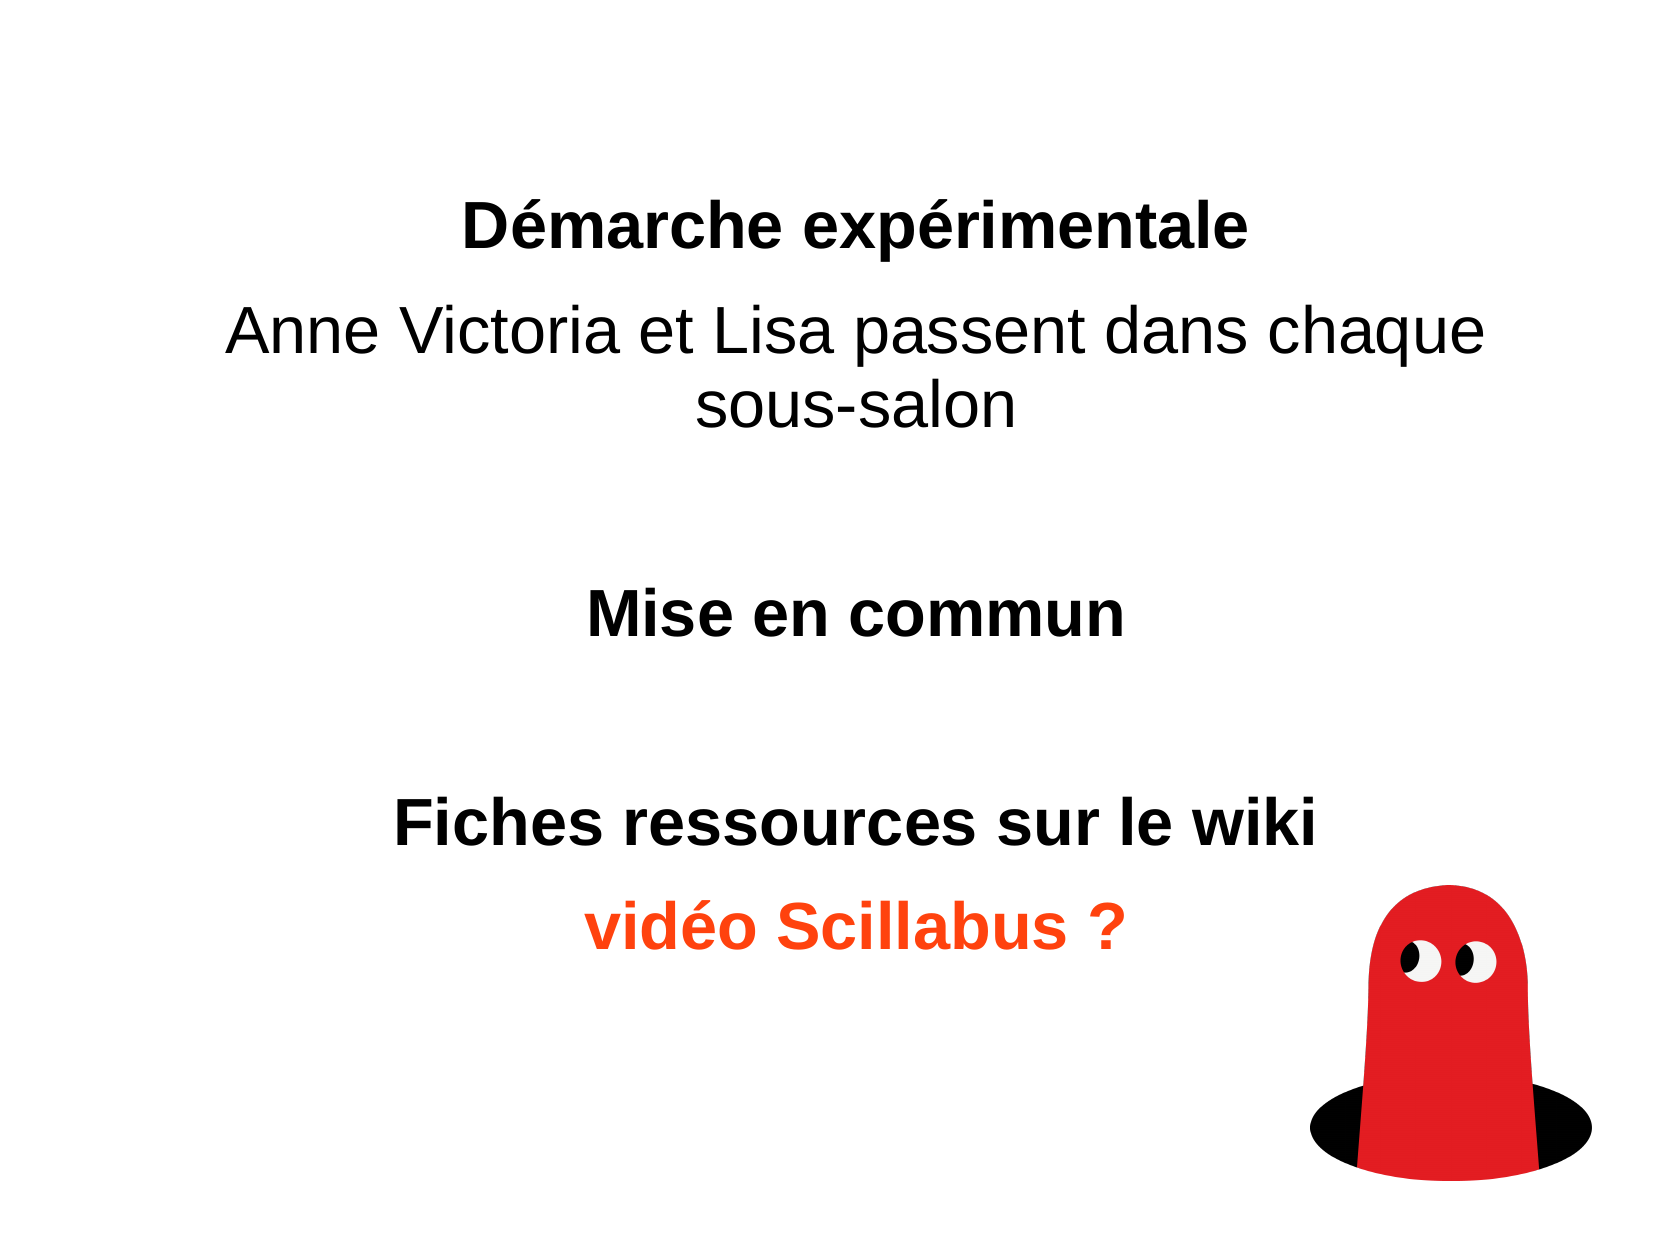

# Démarche expérimentale
Anne Victoria et Lisa passent dans chaque sous-salon
Mise en commun
Fiches ressources sur le wiki
vidéo Scillabus ?